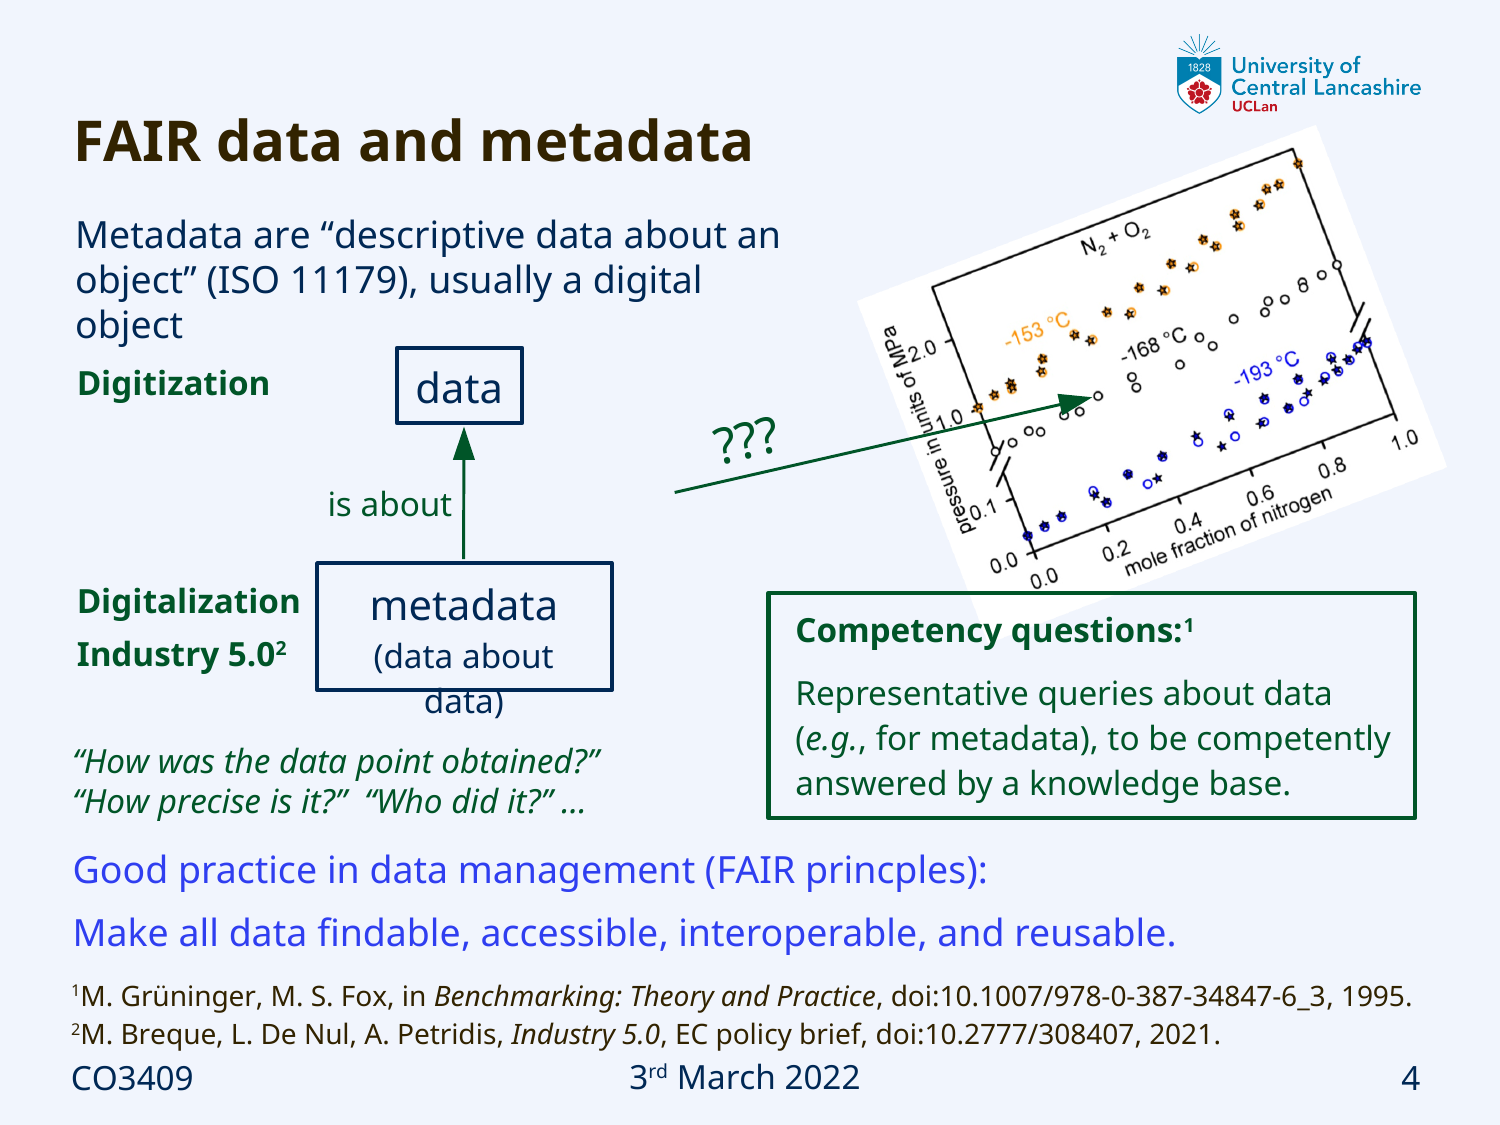

# FAIR data and metadata
Metadata are “descriptive data about an object” (ISO 11179), usually a digital object
data
Digitization
???
is about
metadata
(data about data)
Digitalization
Industry 5.02
Competency questions:1
Representative queries about data
(e.g., for metadata), to be competently
answered by a knowledge base.
“How was the data point obtained?”
“How precise is it?” “Who did it?” …
Good practice in data management (FAIR princples):
Make all data findable, accessible, interoperable, and reusable.
1M. Grüninger, M. S. Fox, in Benchmarking: Theory and Practice, doi:10.1007/978-0-387-34847-6_3, 1995.
2M. Breque, L. De Nul, A. Petridis, Industry 5.0, EC policy brief, doi:10.2777/308407, 2021.